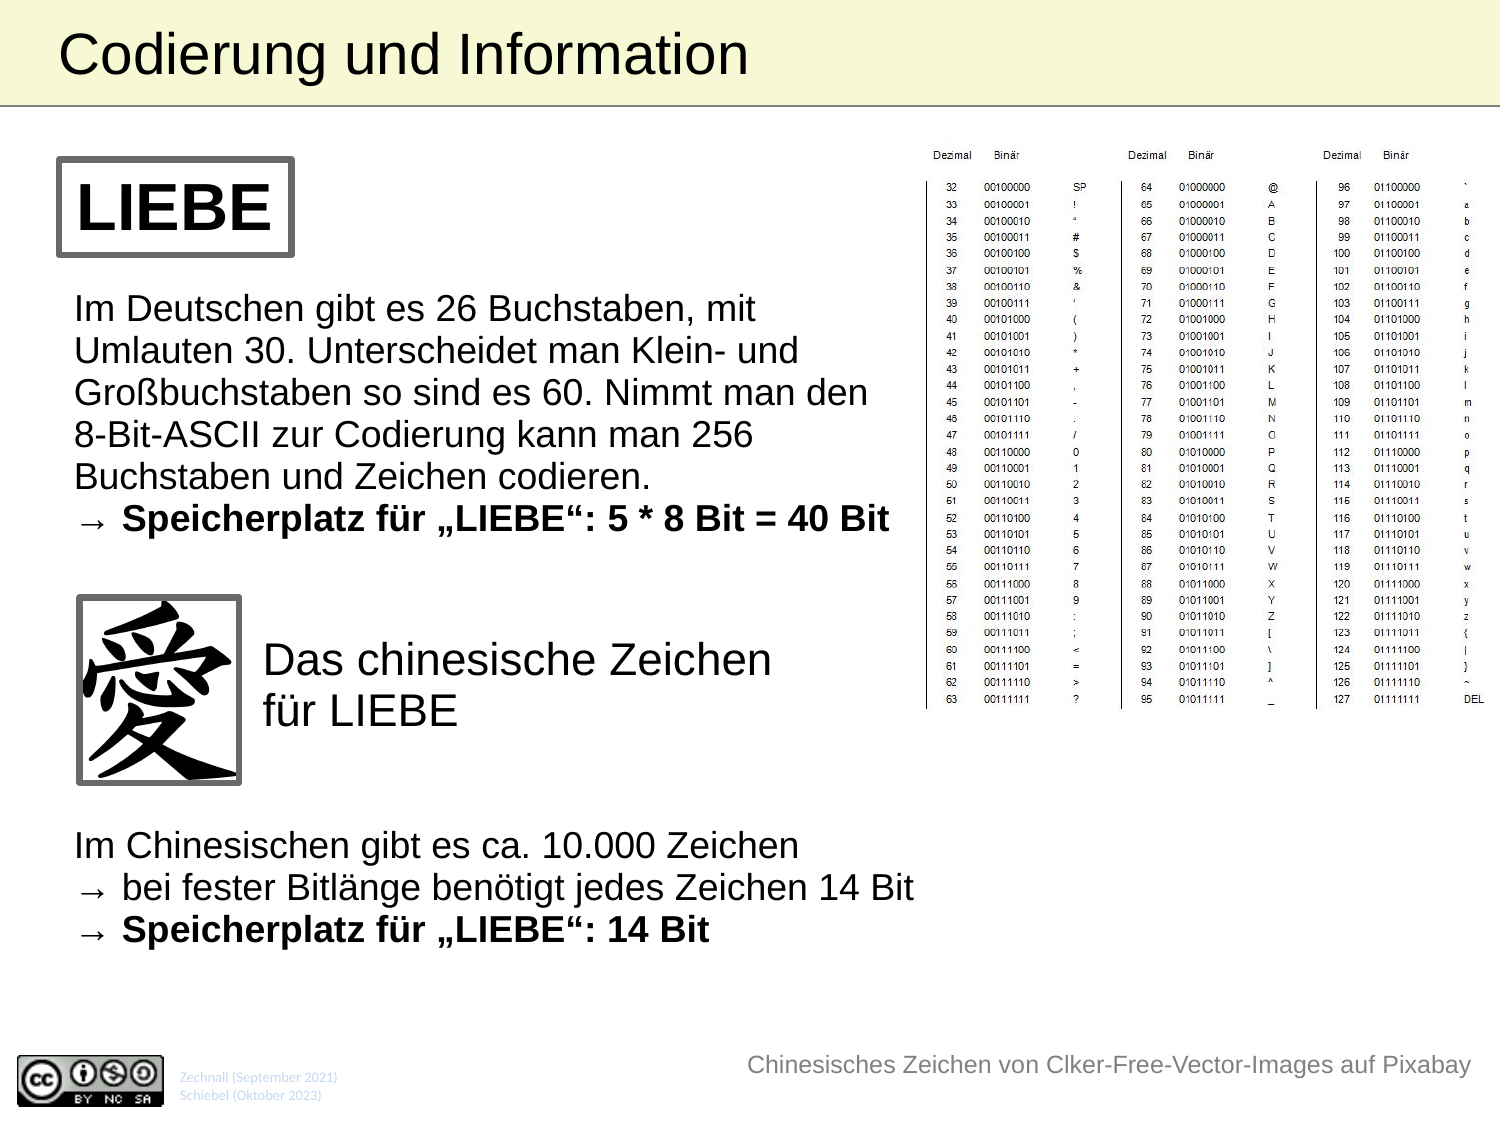

# Codierung und Information
LIEBE
Im Deutschen gibt es 26 Buchstaben, mit Umlauten 30. Unterscheidet man Klein- und Großbuchstaben so sind es 60. Nimmt man den 8-Bit-ASCII zur Codierung kann man 256 Buchstaben und Zeichen codieren.
→ Speicherplatz für „LIEBE“: 5 * 8 Bit = 40 Bit
Das chinesische Zeichen für LIEBE
Im Chinesischen gibt es ca. 10.000 Zeichen
→ bei fester Bitlänge benötigt jedes Zeichen 14 Bit
→ Speicherplatz für „LIEBE“: 14 Bit
Chinesisches Zeichen von Clker-Free-Vector-Images auf Pixabay